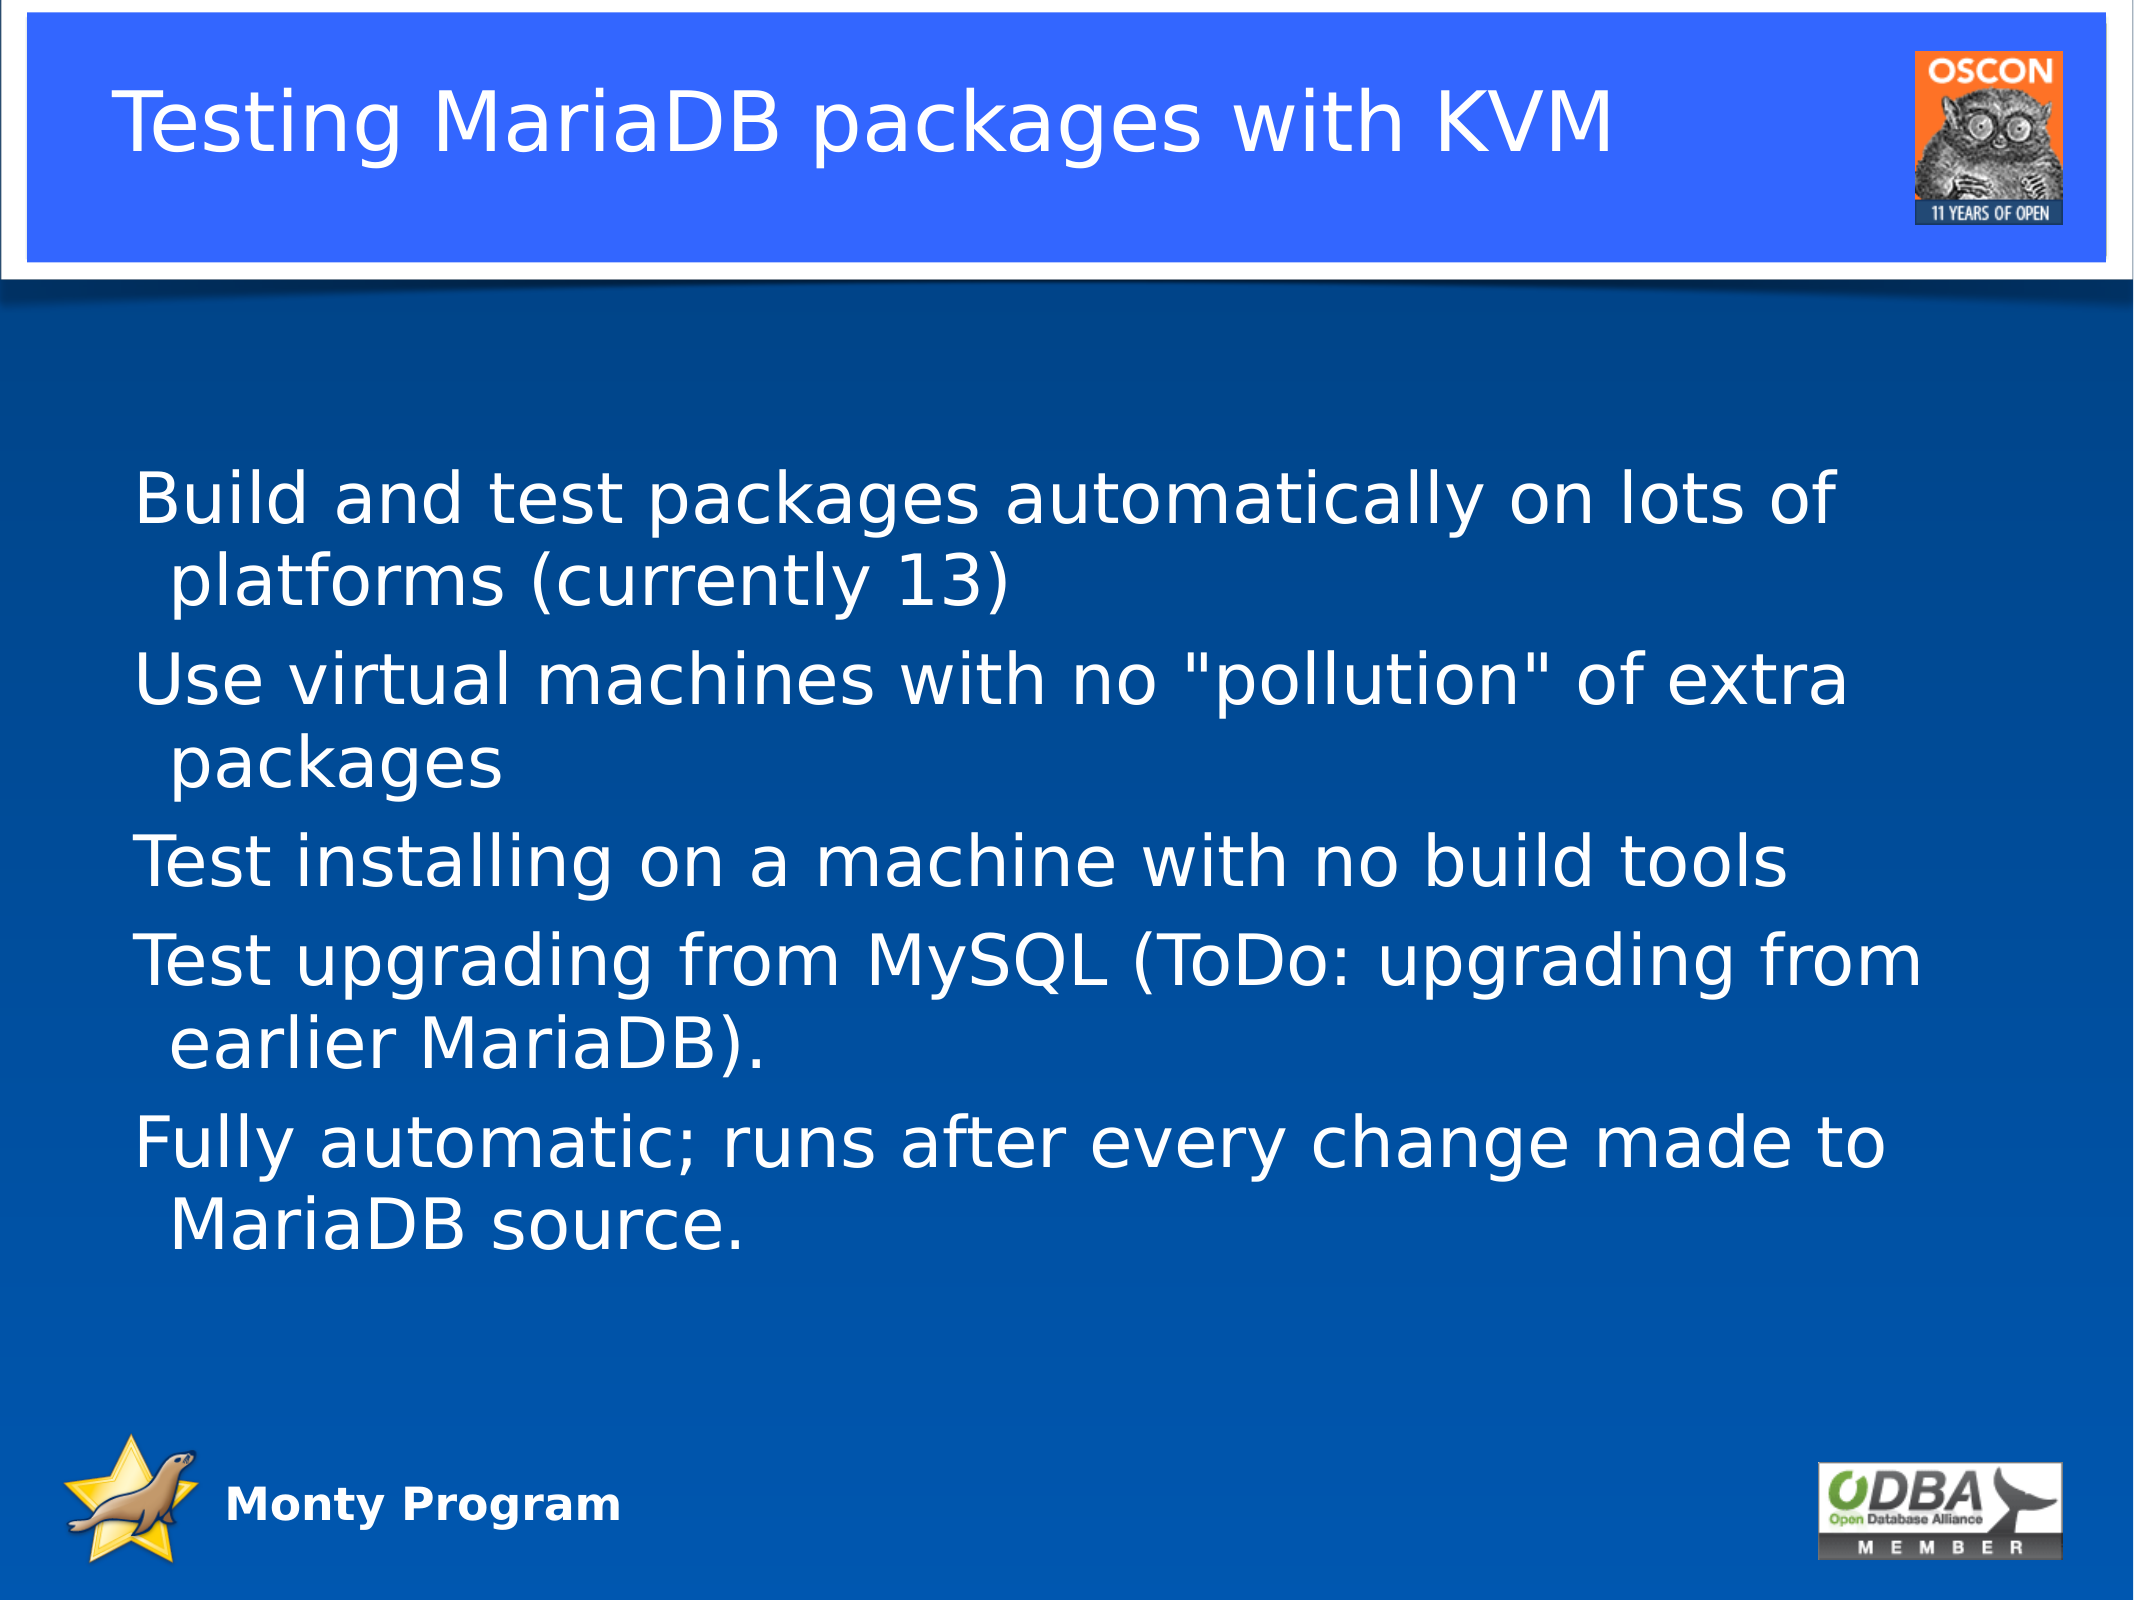

# Testing MariaDB packages with KVM
Build and test packages automatically on lots of platforms (currently 13)
Use virtual machines with no "pollution" of extra packages
Test installing on a machine with no build tools
Test upgrading from MySQL (ToDo: upgrading from earlier MariaDB).
Fully automatic; runs after every change made to MariaDB source.